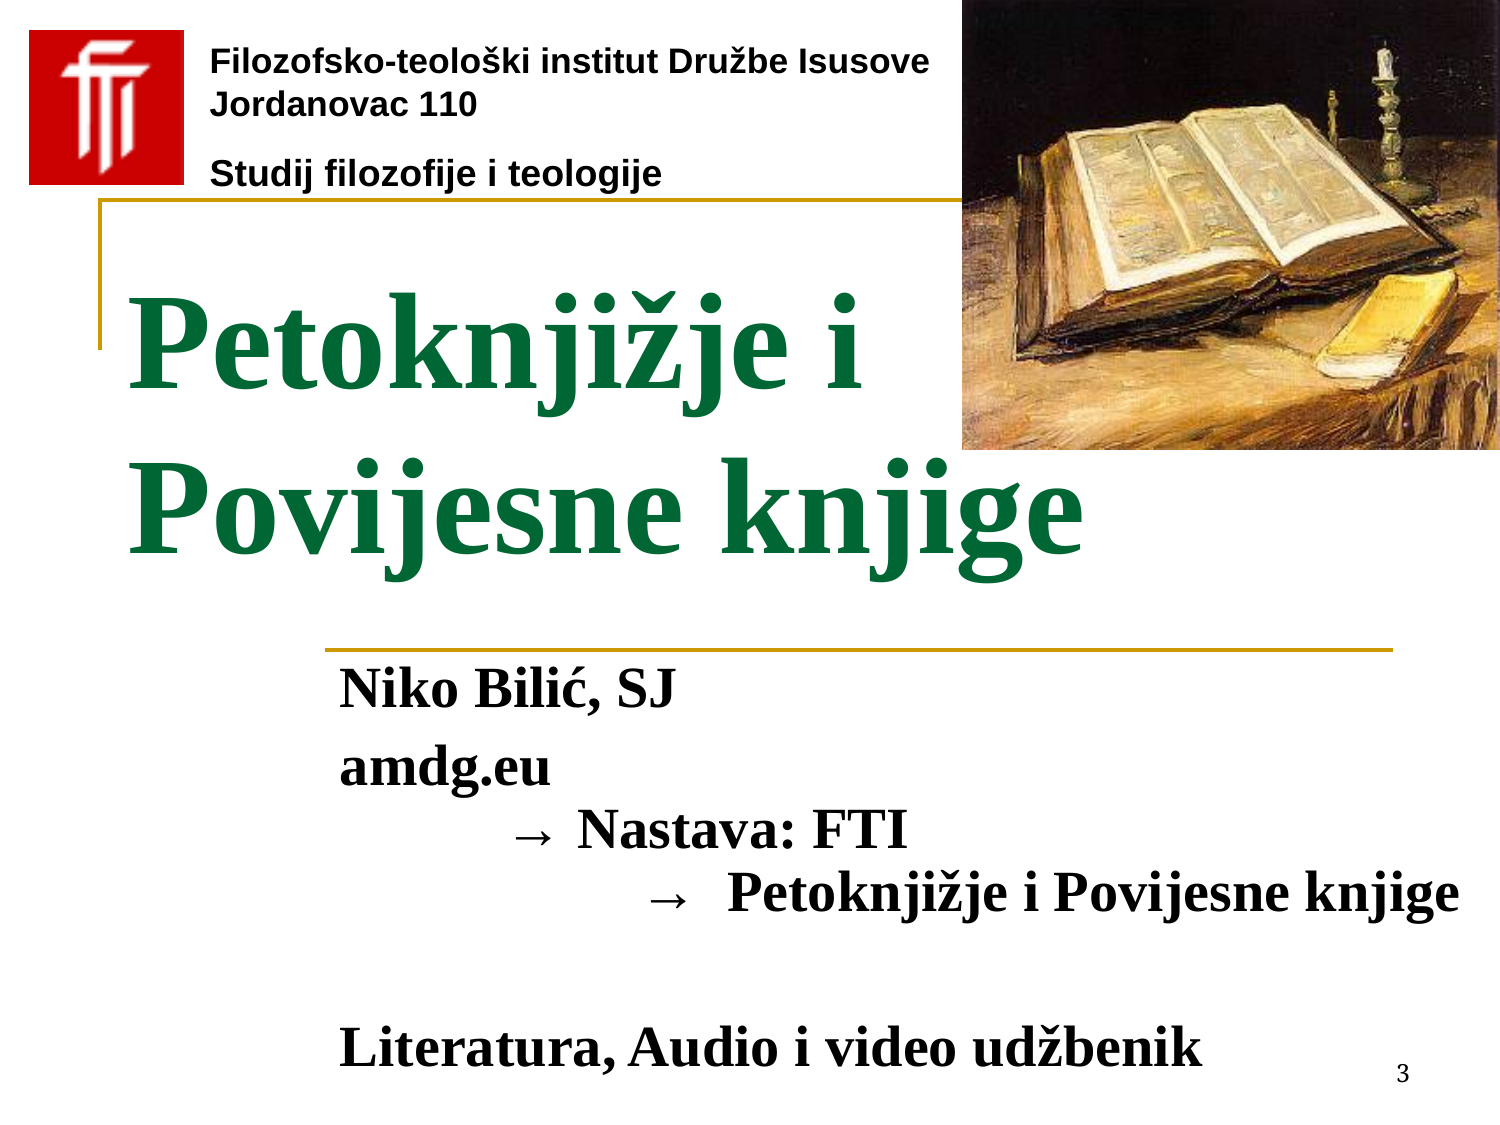

Filozofsko-teološki institut Družbe Isusove
Jordanovac 110
Studij filozofije i teologije
# Petoknjižje i Povijesne knjige
Niko Bilić, SJ
amdg.eu
	 → Nastava: FTI
		→ Petoknjižje i Povijesne knjige
Literatura, Audio i video udžbenik